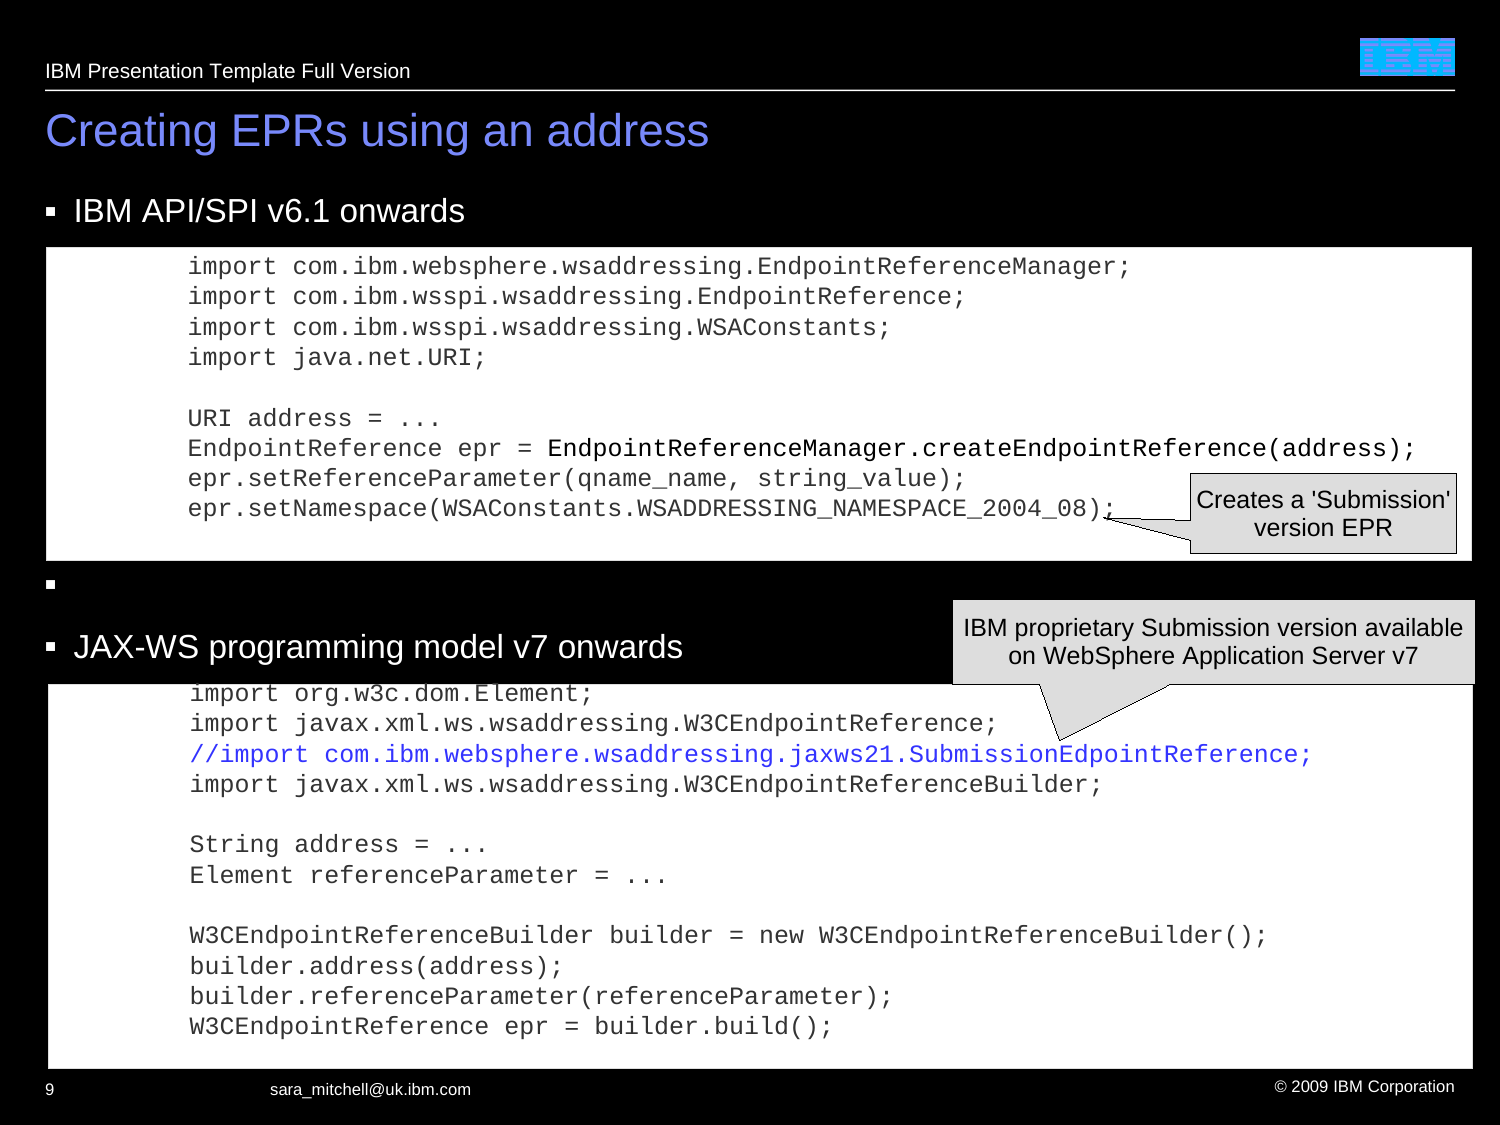

IBM Presentation Template Full Version
# Creating EPRs using an address
IBM API/SPI v6.1 onwards
JAX-WS programming model v7 onwards
import com.ibm.websphere.wsaddressing.EndpointReferenceManager;
import com.ibm.wsspi.wsaddressing.EndpointReference;
import com.ibm.wsspi.wsaddressing.WSAConstants;
import java.net.URI;
URI address = ...
EndpointReference epr = EndpointReferenceManager.createEndpointReference(address);
epr.setReferenceParameter(qname_name, string_value);
epr.setNamespace(WSAConstants.WSADDRESSING_NAMESPACE_2004_08);
Creates a 'Submission' version EPR
IBM proprietary Submission version available on WebSphere Application Server v7
import org.w3c.dom.Element;
import javax.xml.ws.wsaddressing.W3CEndpointReference;
//import com.ibm.websphere.wsaddressing.jaxws21.SubmissionEdpointReference;
import javax.xml.ws.wsaddressing.W3CEndpointReferenceBuilder;
String address = ...
Element referenceParameter = ...
W3CEndpointReferenceBuilder builder = new W3CEndpointReferenceBuilder();
builder.address(address);
builder.referenceParameter(referenceParameter);
W3CEndpointReference epr = builder.build();
9